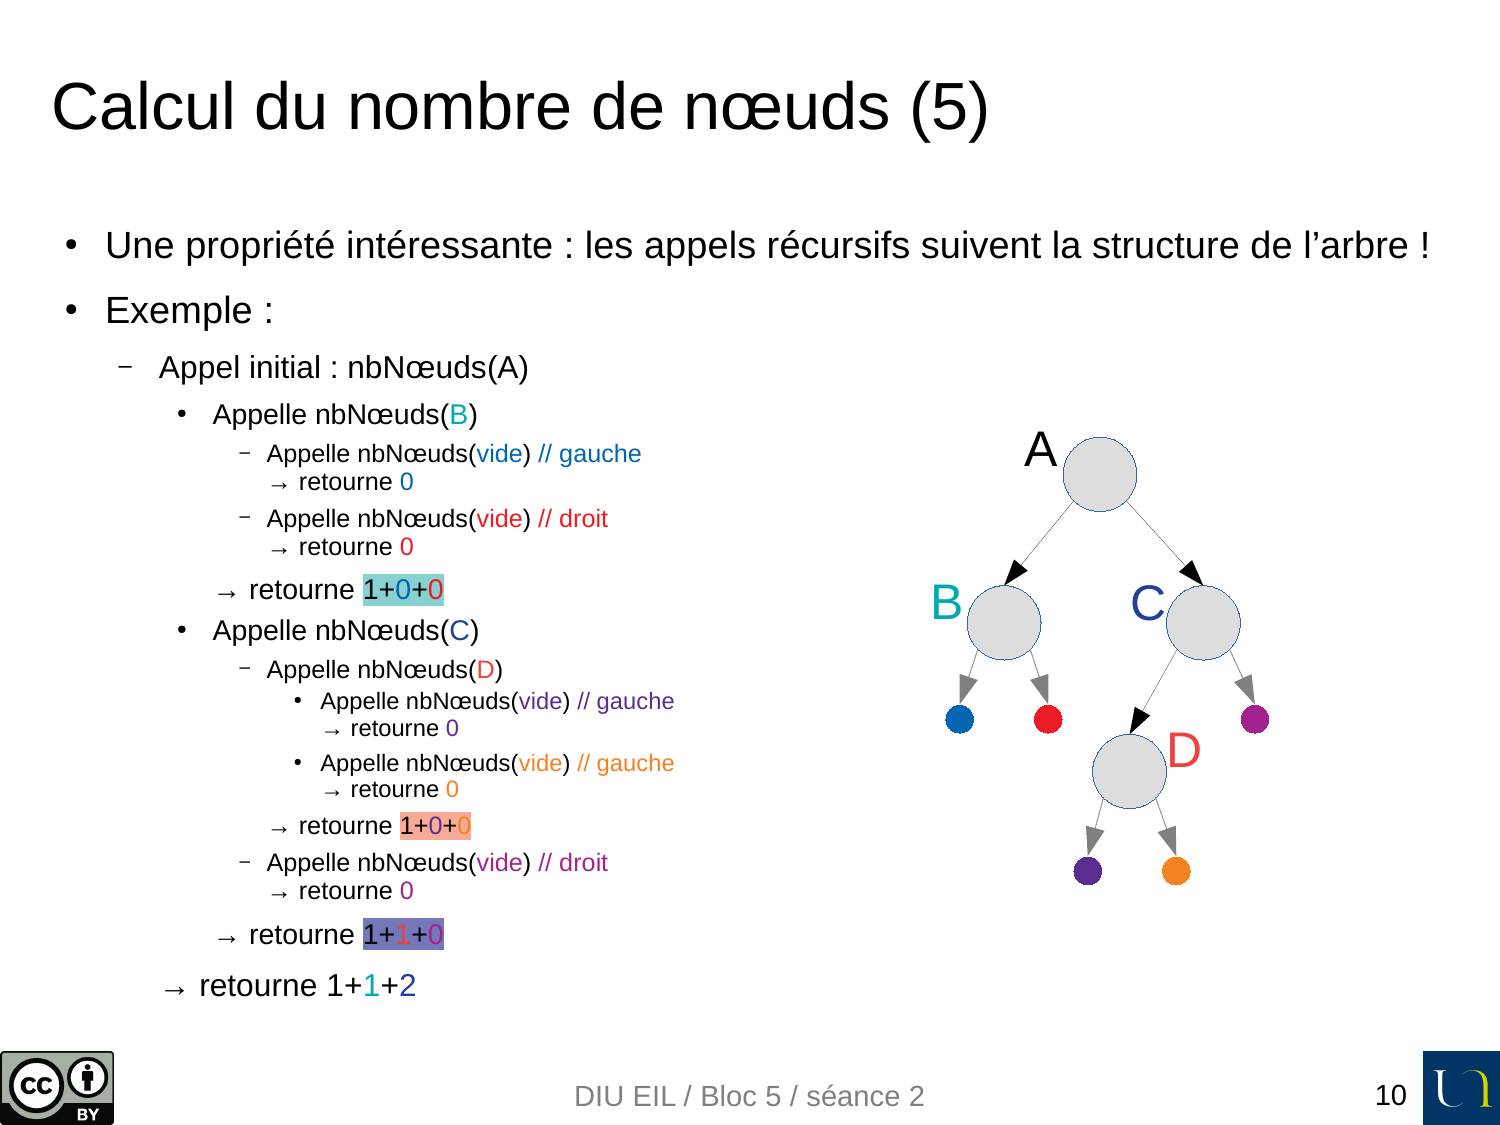

# Calcul du nombre de nœuds (5)
Une propriété intéressante : les appels récursifs suivent la structure de l’arbre !
Exemple :
Appel initial : nbNœuds(A)
Appelle nbNœuds(B)
Appelle nbNœuds(vide) // gauche
→ retourne 0
Appelle nbNœuds(vide) // droit
→ retourne 0
→ retourne 1+0+0
Appelle nbNœuds(C)
Appelle nbNœuds(D)
Appelle nbNœuds(vide) // gauche
→ retourne 0
Appelle nbNœuds(vide) // gauche
→ retourne 0
→ retourne 1+0+0
Appelle nbNœuds(vide) // droit
→ retourne 0
→ retourne 1+1+0
→ retourne 1+1+2
A
B
C
D
10